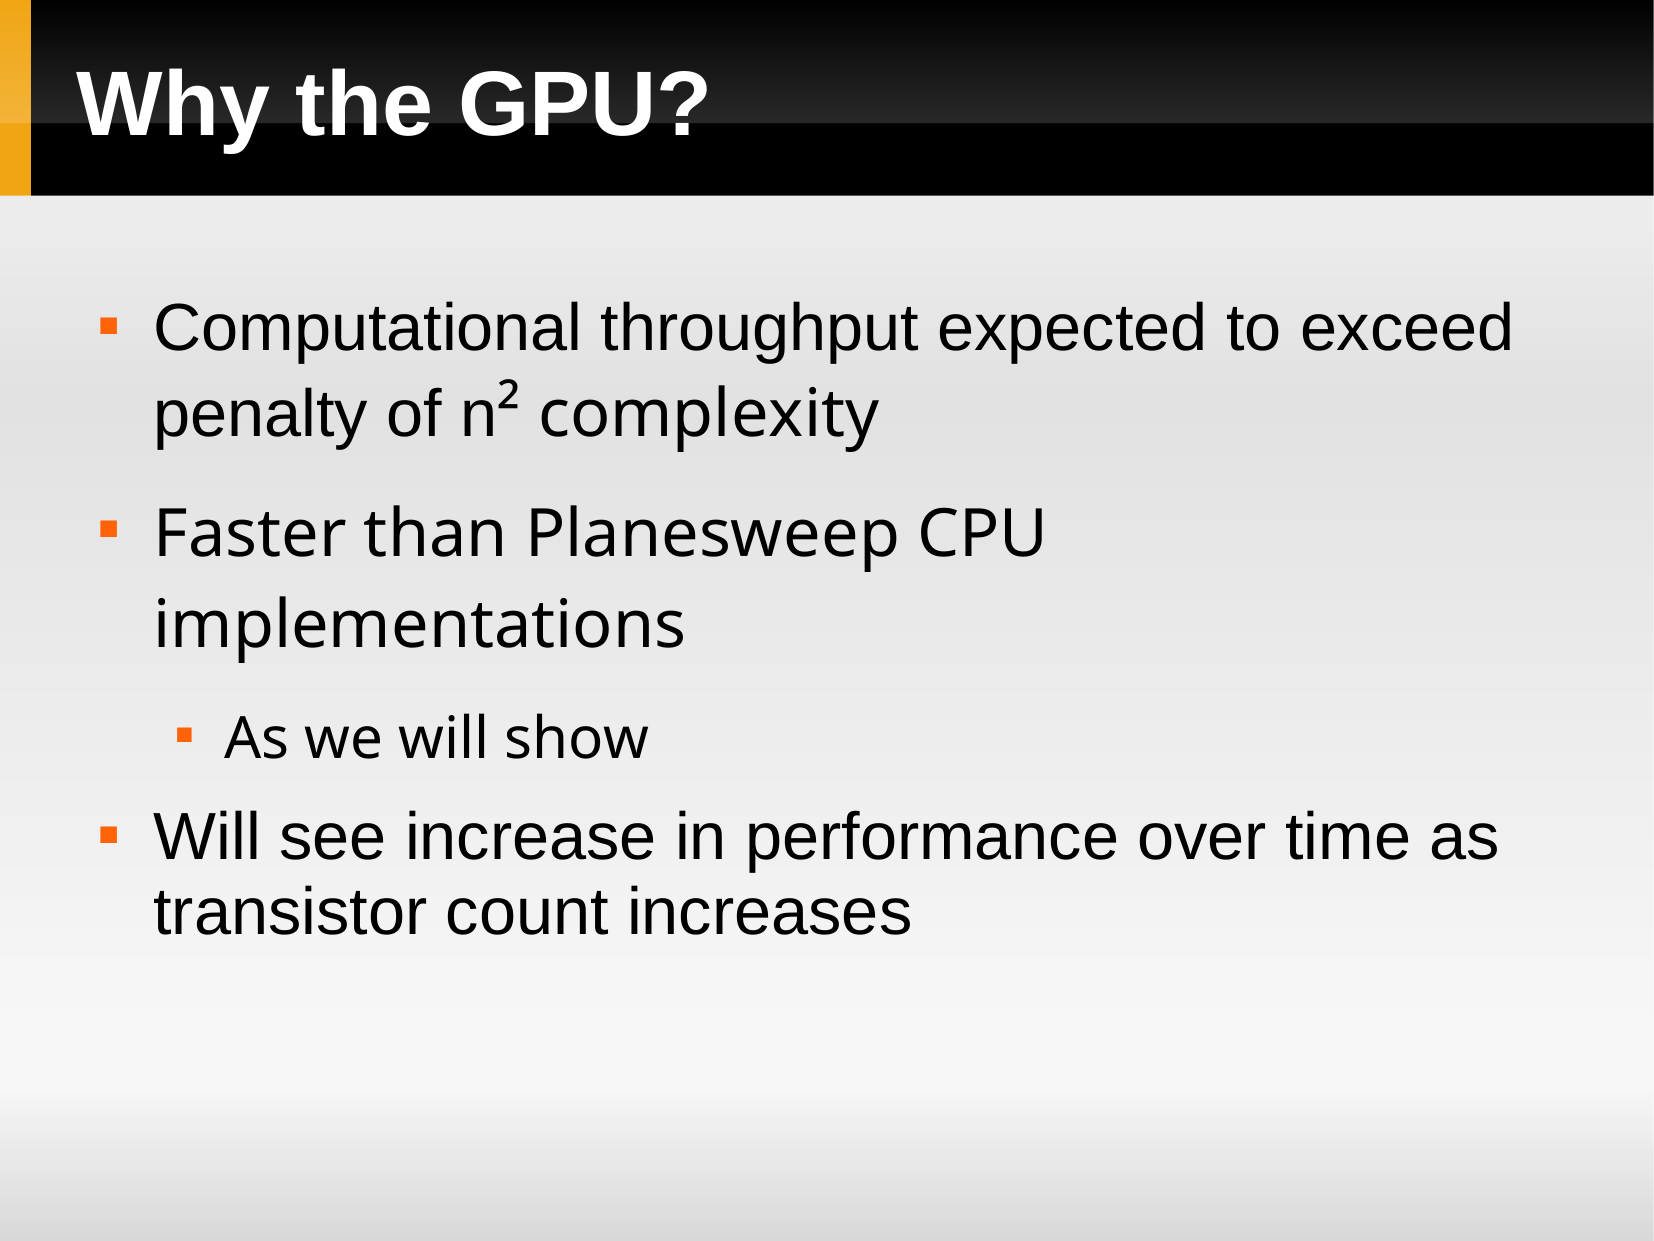

# Why the GPU?
Computational throughput expected to exceed penalty of n² complexity
Faster than Planesweep CPU implementations
As we will show
Will see increase in performance over time as transistor count increases